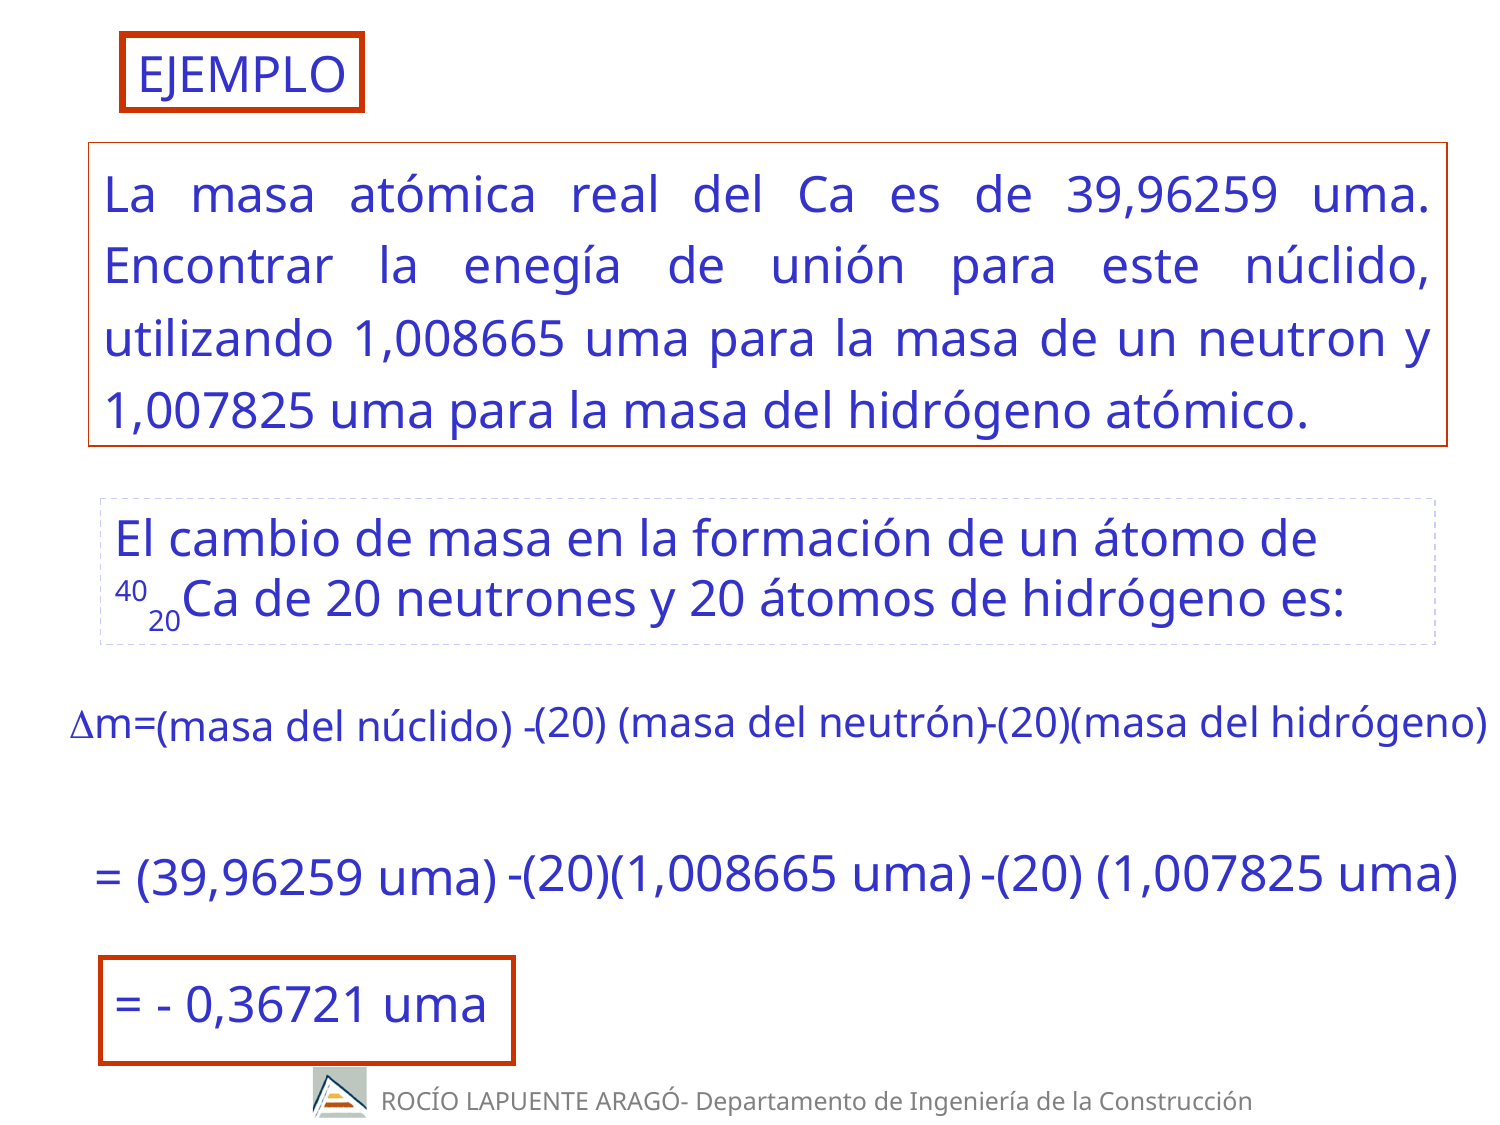

EJEMPLO
La masa atómica real del Ca es de 39,96259 uma. Encontrar la enegía de unión para este núclido, utilizando 1,008665 uma para la masa de un neutron y 1,007825 uma para la masa del hidrógeno atómico.
El cambio de masa en la formación de un átomo de 4020Ca de 20 neutrones y 20 átomos de hidrógeno es:
(20) (masa del neutrón)
-(20)(masa del hidrógeno)
m=
(masa del núclido) -
-(20)(1,008665 uma)
-(20) (1,007825 uma)
= (39,96259 uma)
= - 0,36721 uma